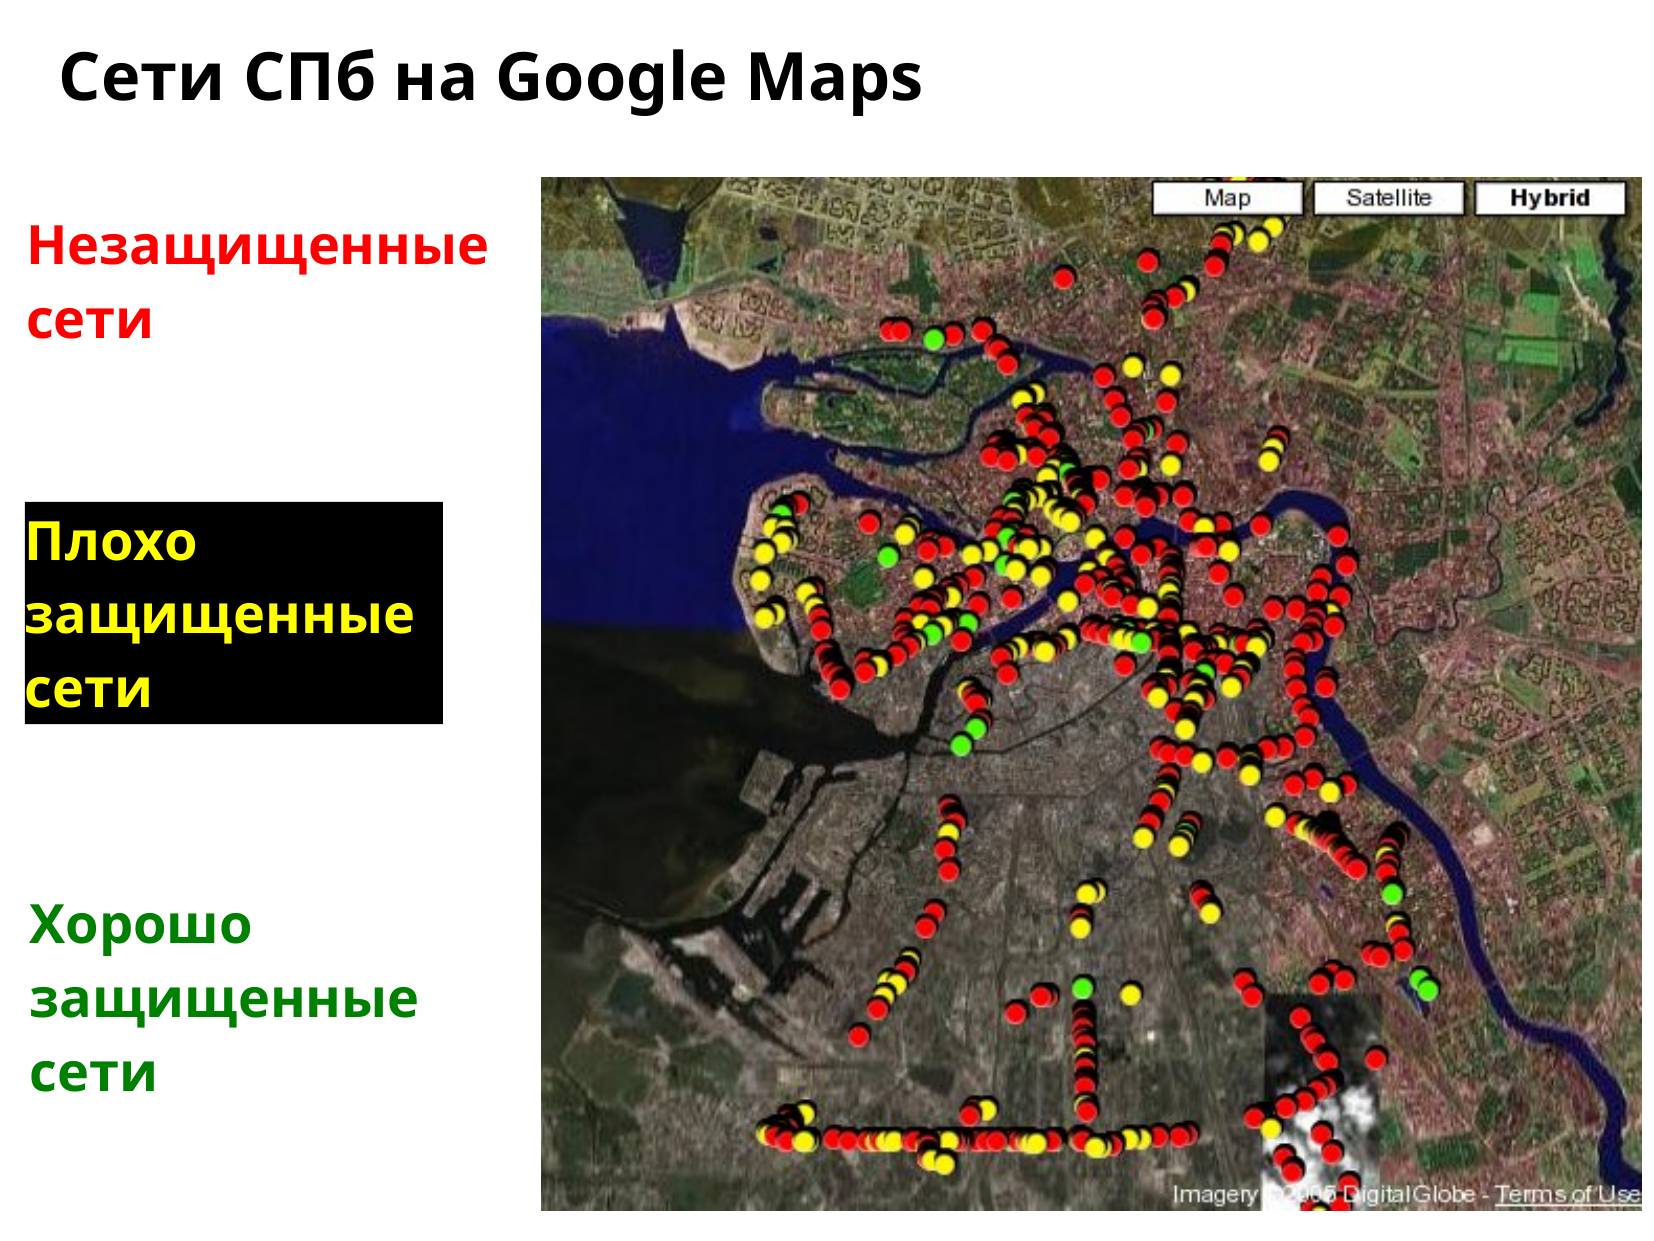

Сети СПб на Google Maps
Незащищенные
сети
Плохо
защищенные
сети
Хорошо
защищенные
сети